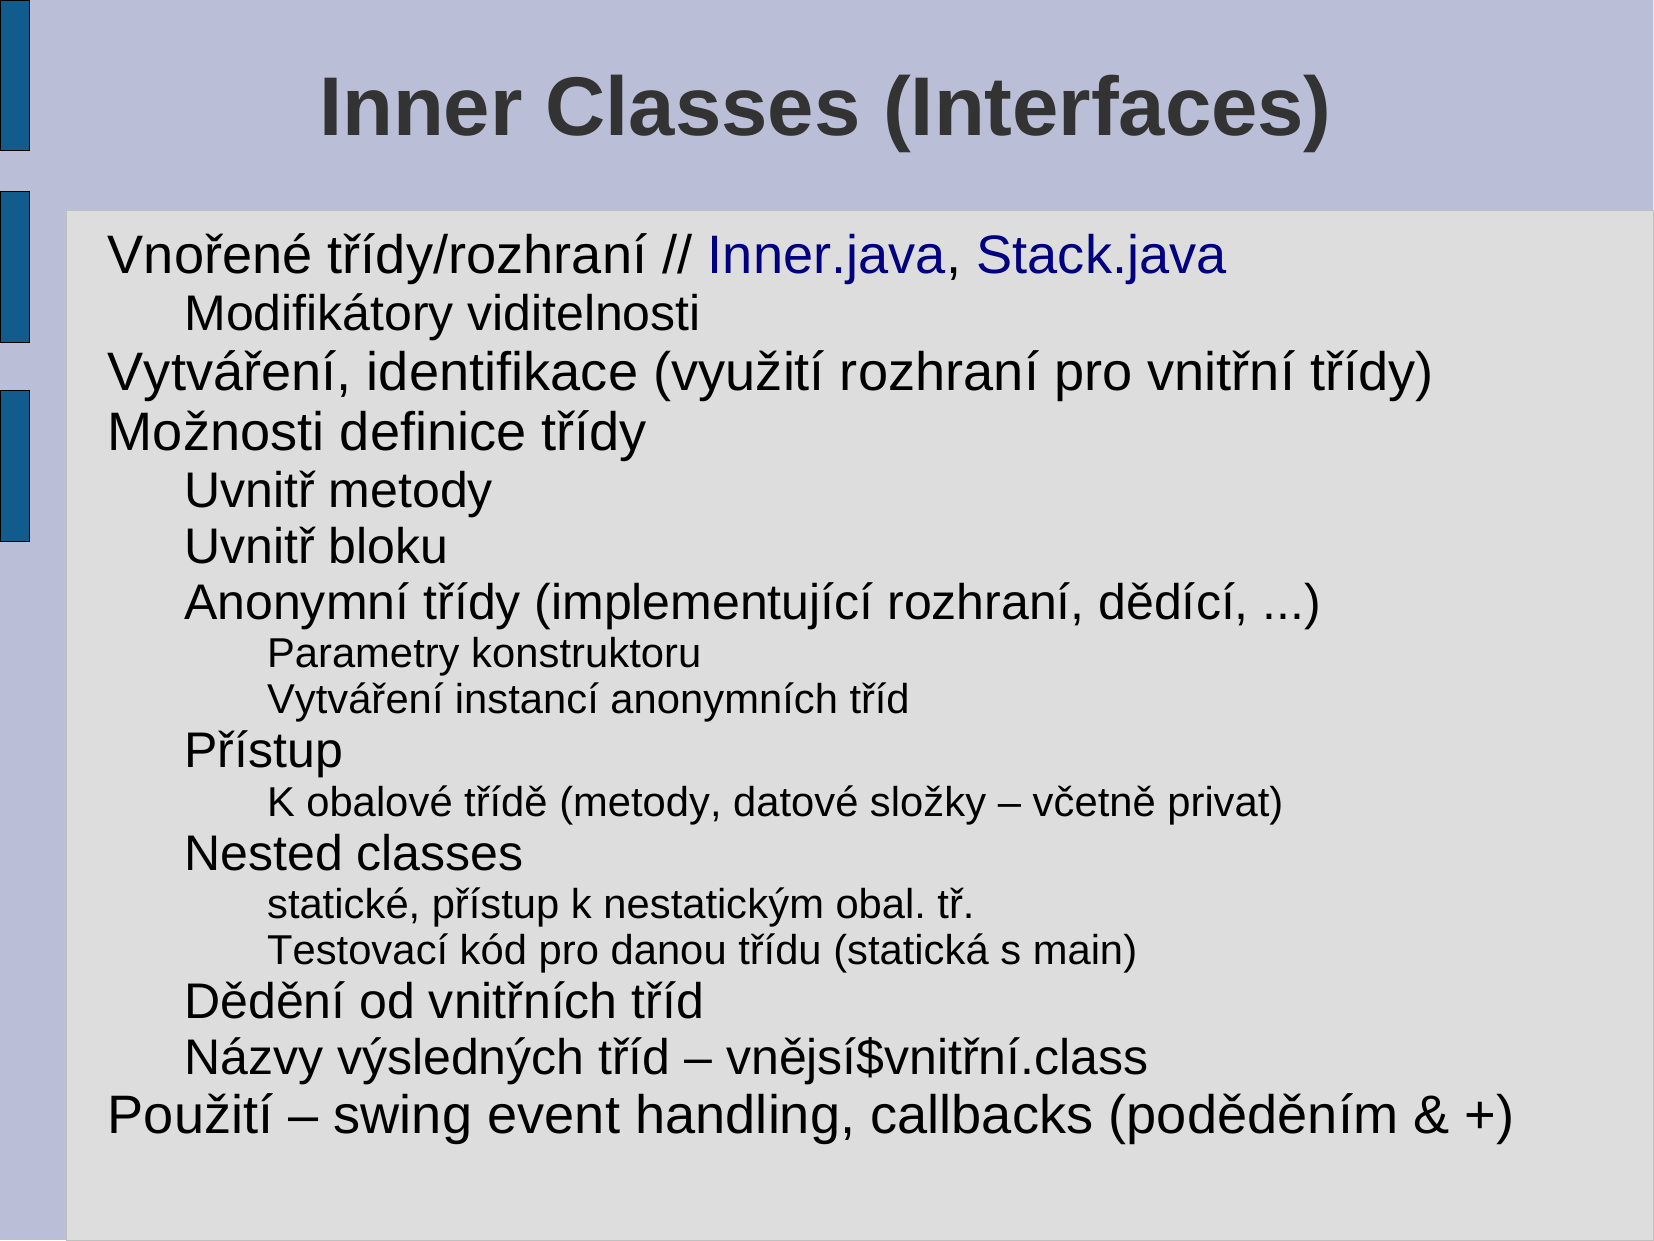

# Inner Classes (Interfaces)
Vnořené třídy/rozhraní // Inner.java, Stack.java
Modifikátory viditelnosti
Vytváření, identifikace (využití rozhraní pro vnitřní třídy)
Možnosti definice třídy
Uvnitř metody
Uvnitř bloku
Anonymní třídy (implementující rozhraní, dědící, ...)
Parametry konstruktoru
Vytváření instancí anonymních tříd
Přístup
K obalové třídě (metody, datové složky – včetně privat)
Nested classes
statické, přístup k nestatickým obal. tř.
Testovací kód pro danou třídu (statická s main)
Dědění od vnitřních tříd
Názvy výsledných tříd – vnějsí$vnitřní.class
Použití – swing event handling, callbacks (poděděním & +)